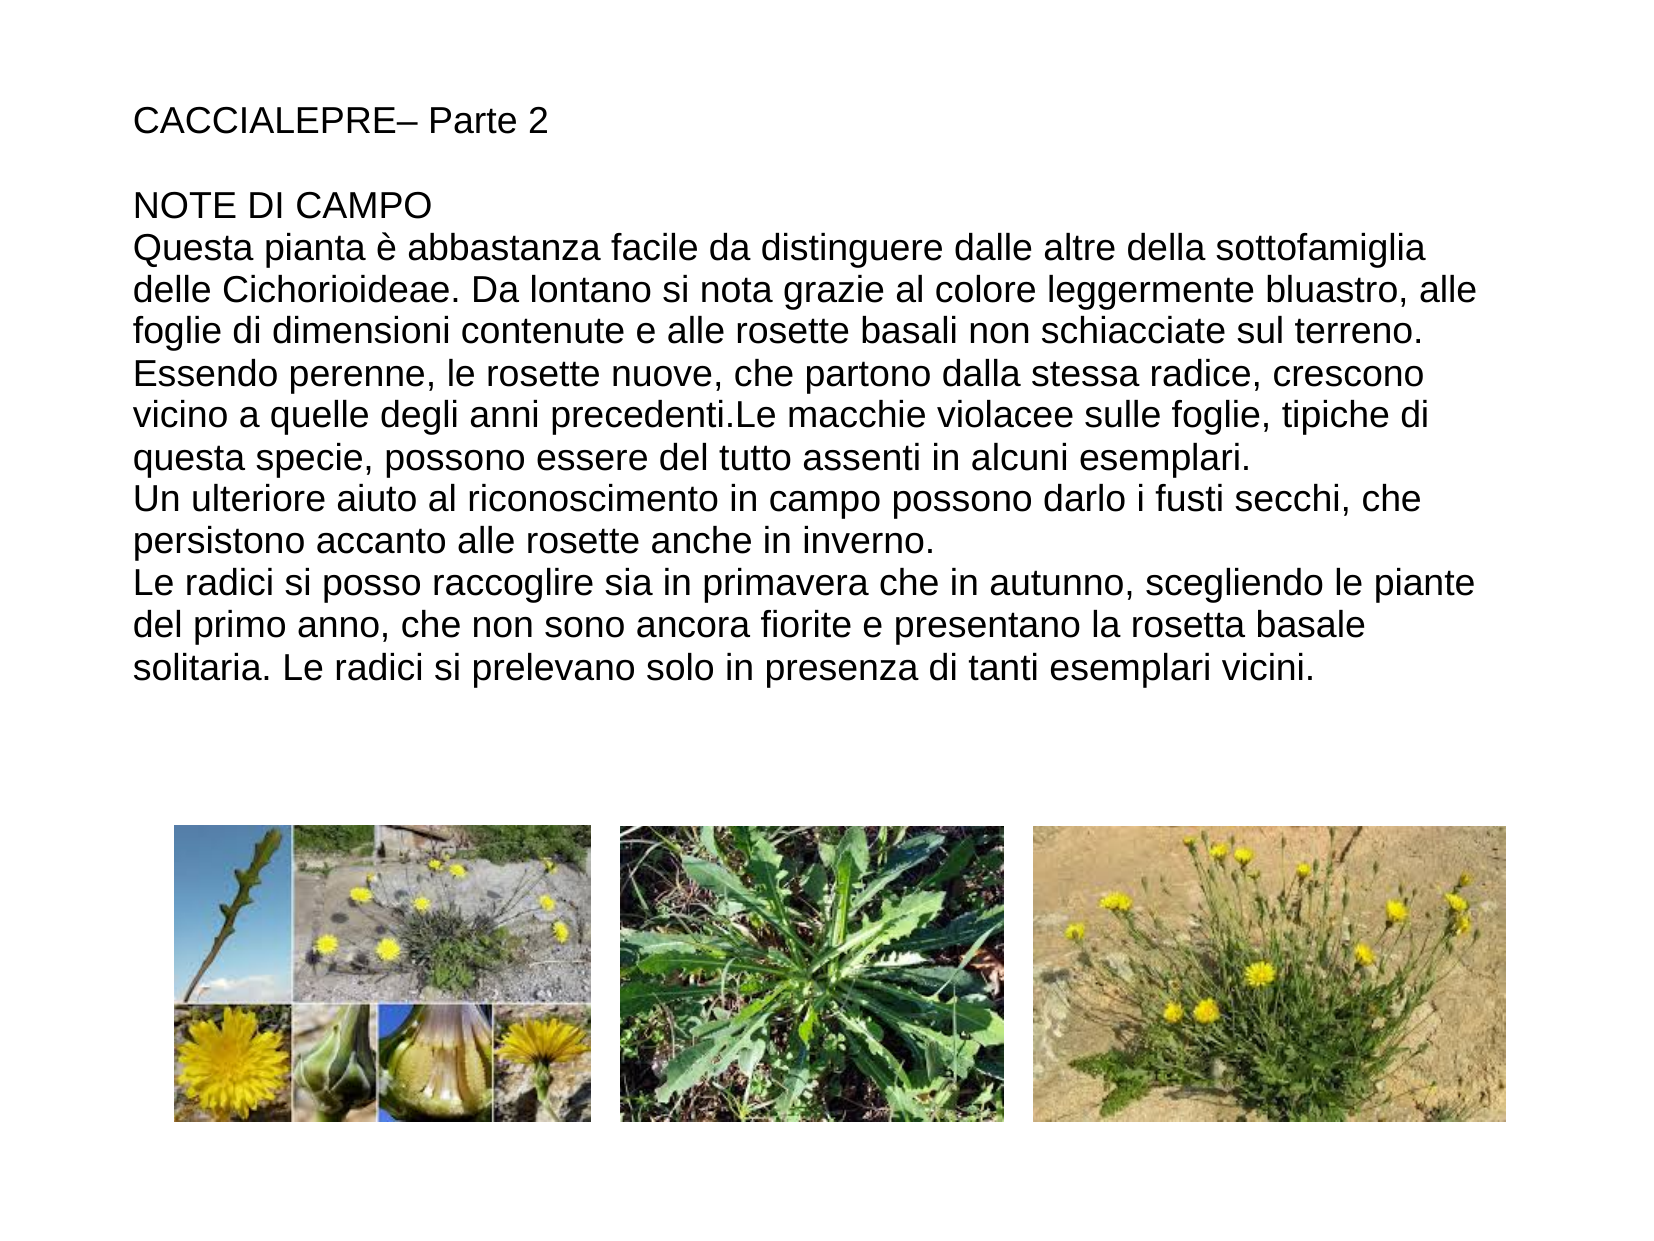

CACCIALEPRE– Parte 2
NOTE DI CAMPO
Questa pianta è abbastanza facile da distinguere dalle altre della sottofamiglia delle Cichorioideae. Da lontano si nota grazie al colore leggermente bluastro, alle foglie di dimensioni contenute e alle rosette basali non schiacciate sul terreno. Essendo perenne, le rosette nuove, che partono dalla stessa radice, crescono vicino a quelle degli anni precedenti.Le macchie violacee sulle foglie, tipiche di questa specie, possono essere del tutto assenti in alcuni esemplari.
Un ulteriore aiuto al riconoscimento in campo possono darlo i fusti secchi, che persistono accanto alle rosette anche in inverno.
Le radici si posso raccoglire sia in primavera che in autunno, scegliendo le piante del primo anno, che non sono ancora fiorite e presentano la rosetta basale solitaria. Le radici si prelevano solo in presenza di tanti esemplari vicini.